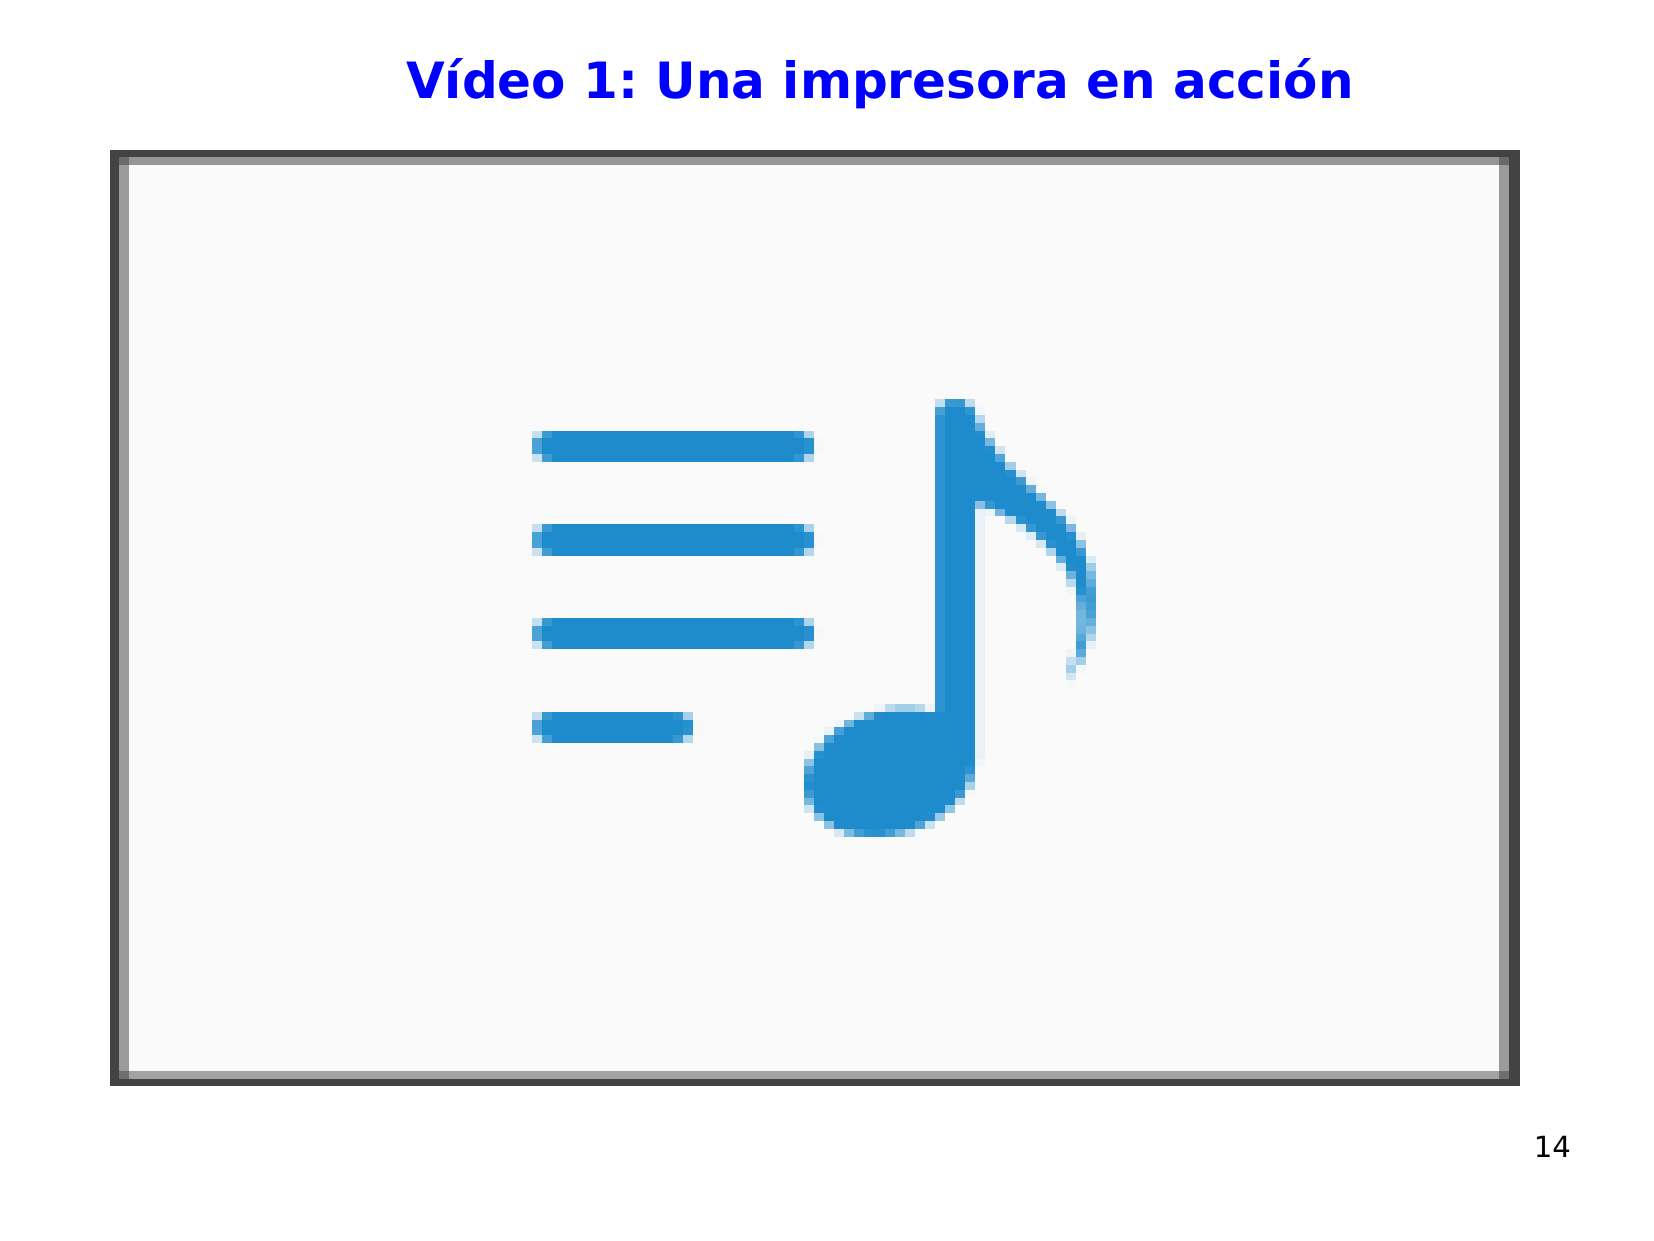

Vídeo 1: Una impresora en acción
14